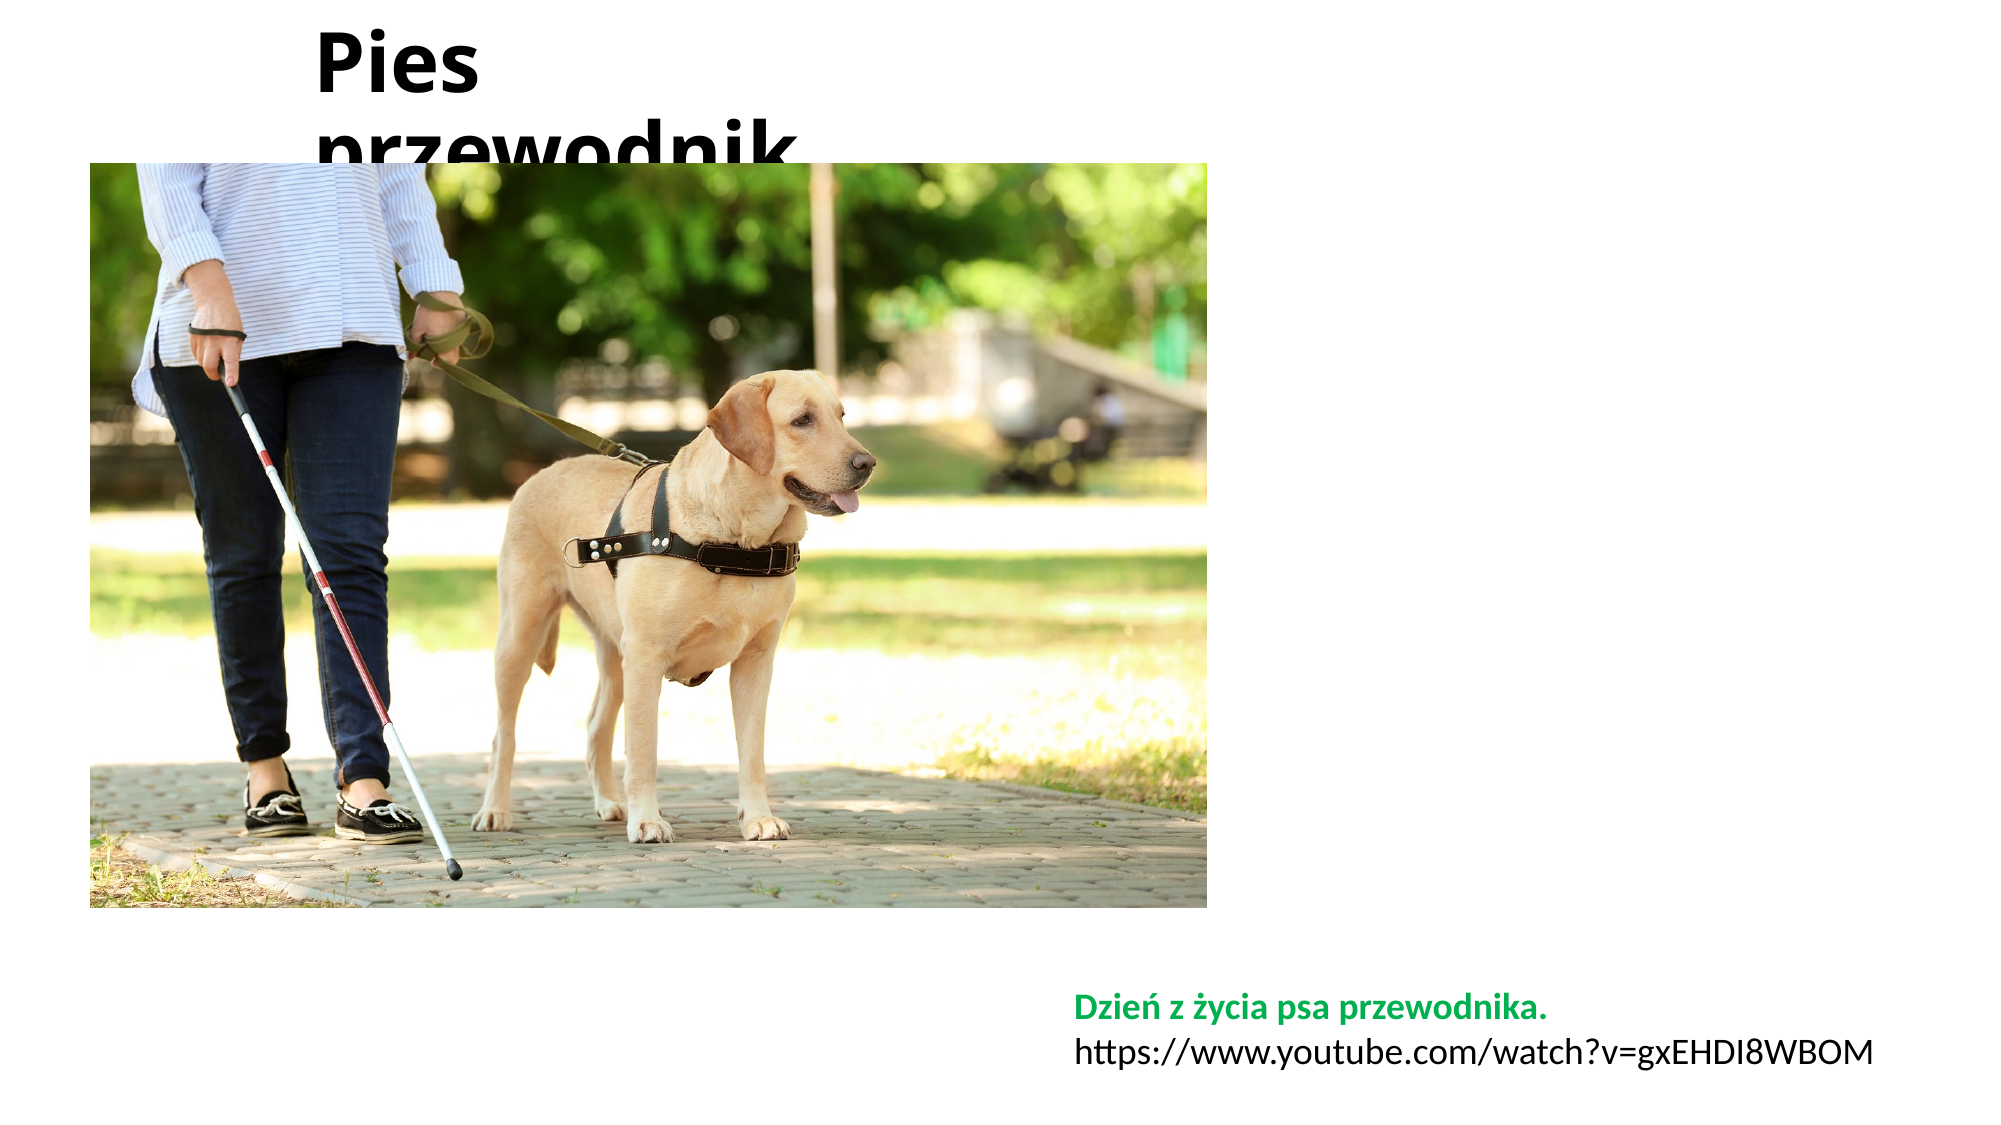

# Pies przewodnik
Dzień z życia psa przewodnika.
https://www.youtube.com/watch?v=gxEHDI8WBOM